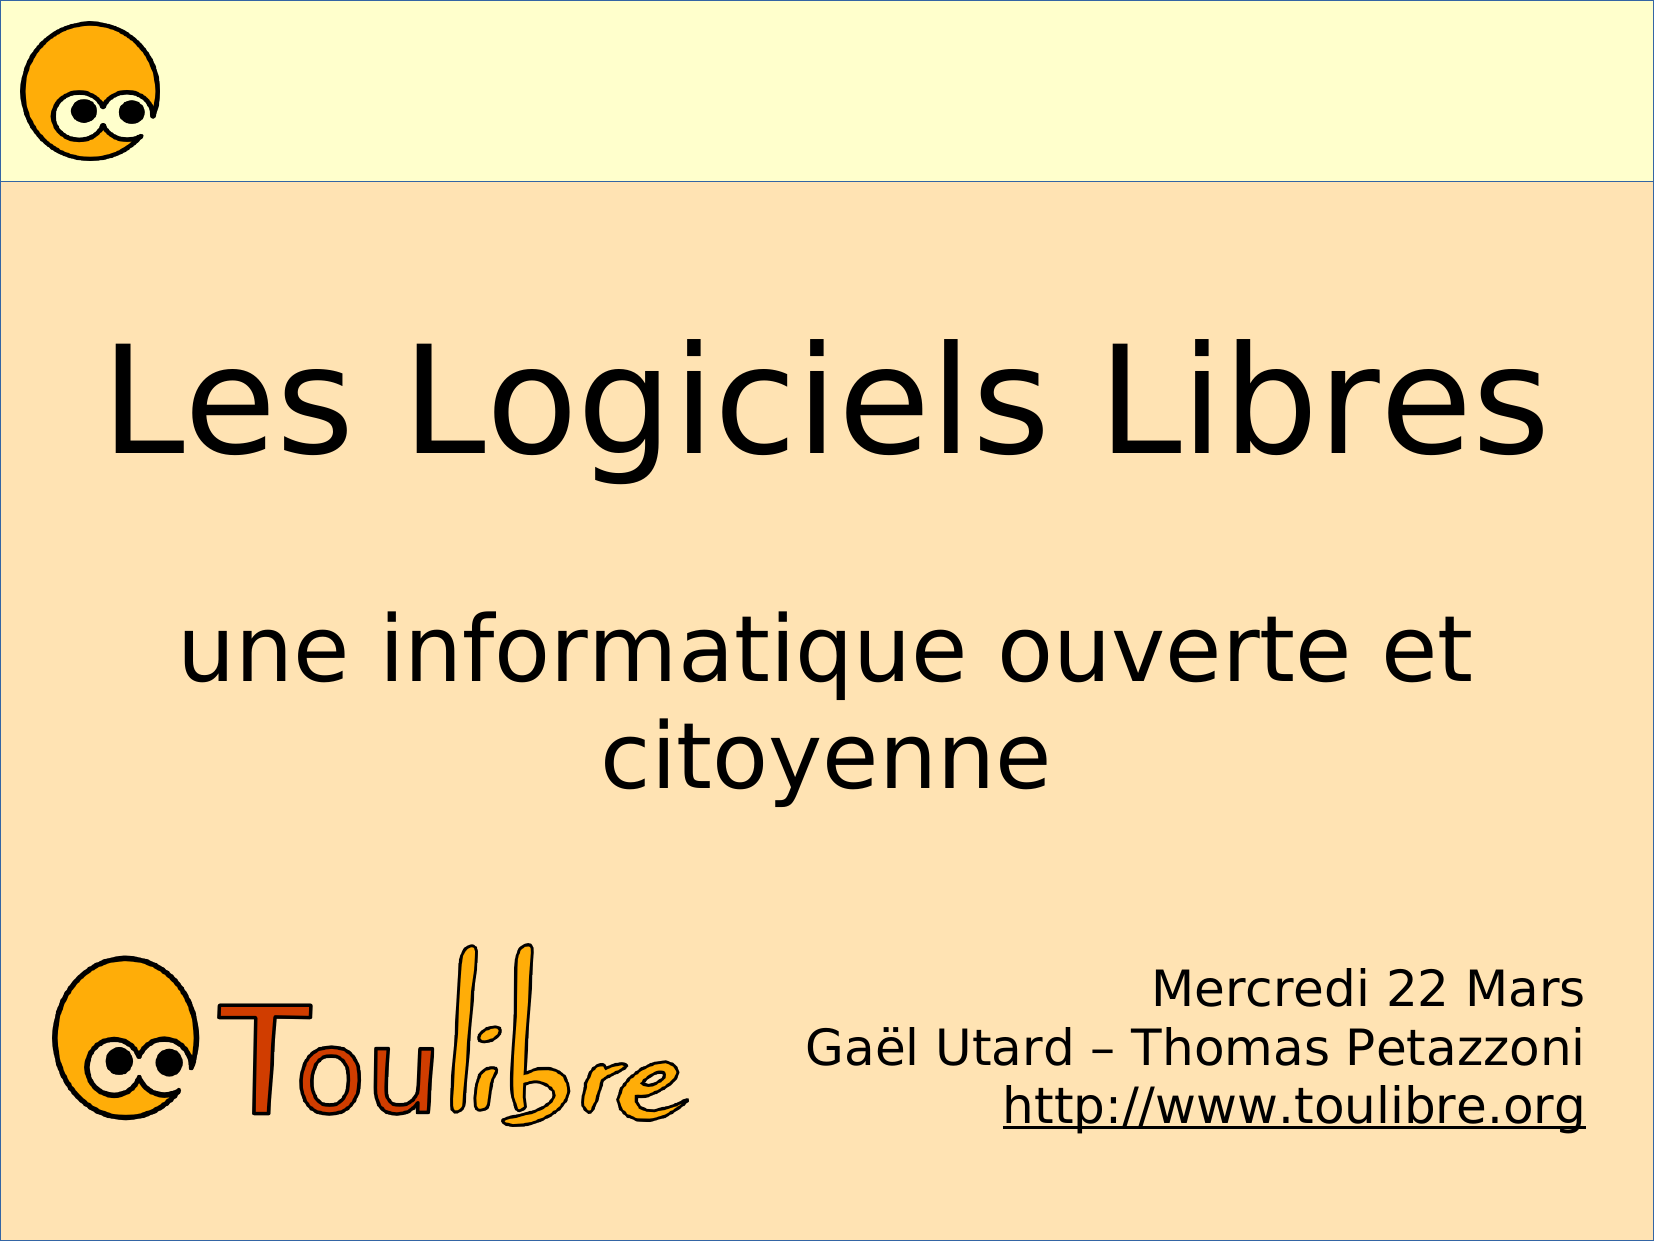

Les Logiciels Libres
une informatique ouverte et citoyenne
Mercredi 22 Mars
Gaël Utard – Thomas Petazzoni
http://www.toulibre.org